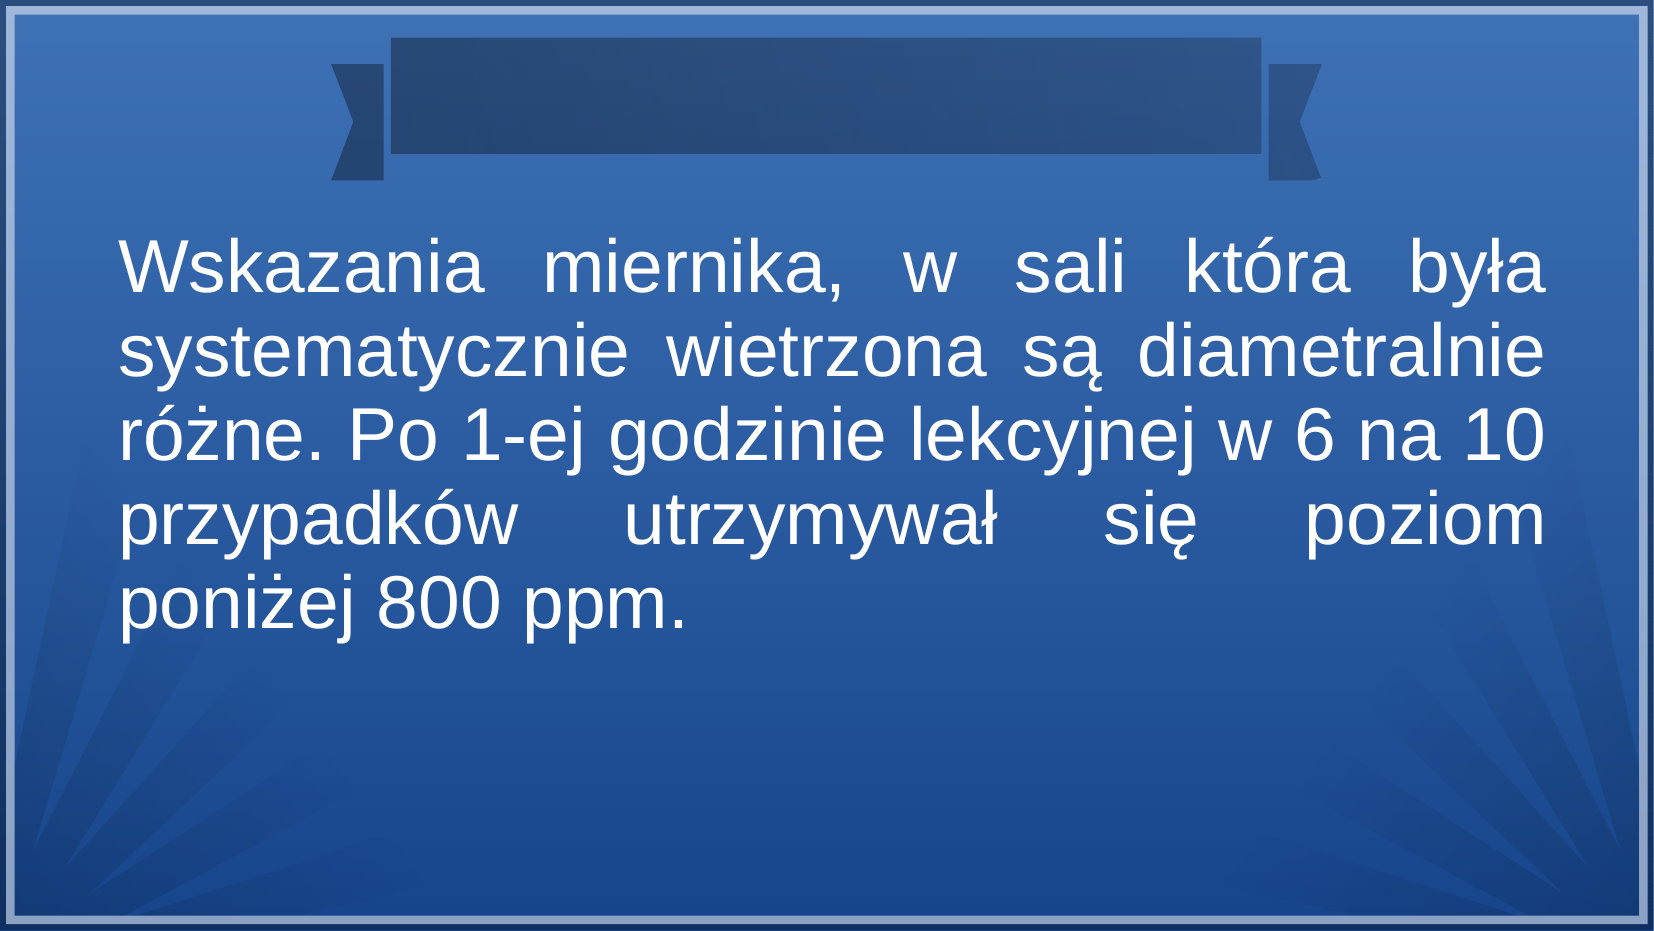

#
Wskazania miernika, w sali która była systematycznie wietrzona są diametralnie różne. Po 1-ej godzinie lekcyjnej w 6 na 10 przypadków utrzymywał się poziom poniżej 800 ppm.